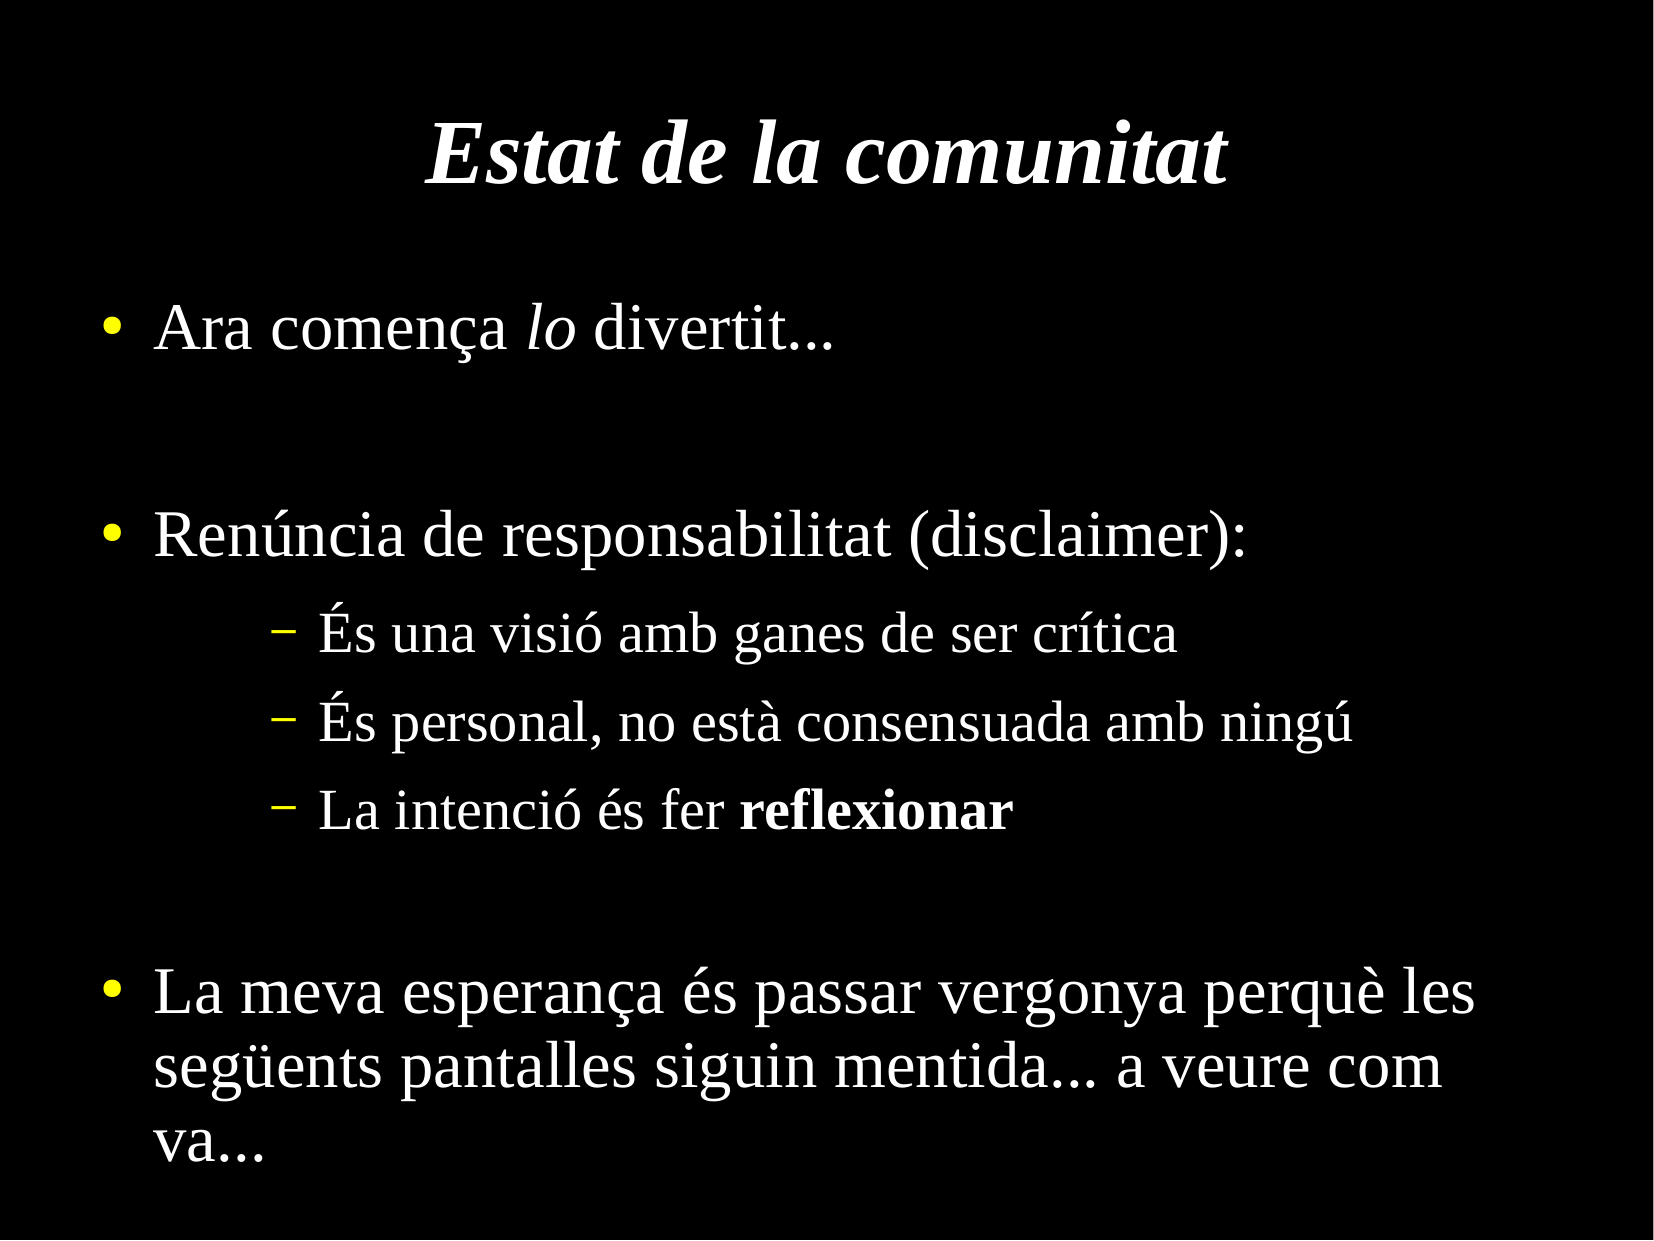

# Estat de la comunitat
Ara comença lo divertit...
Renúncia de responsabilitat (disclaimer):
És una visió amb ganes de ser crítica
És personal, no està consensuada amb ningú
La intenció és fer reflexionar
La meva esperança és passar vergonya perquè les següents pantalles siguin mentida... a veure com va...